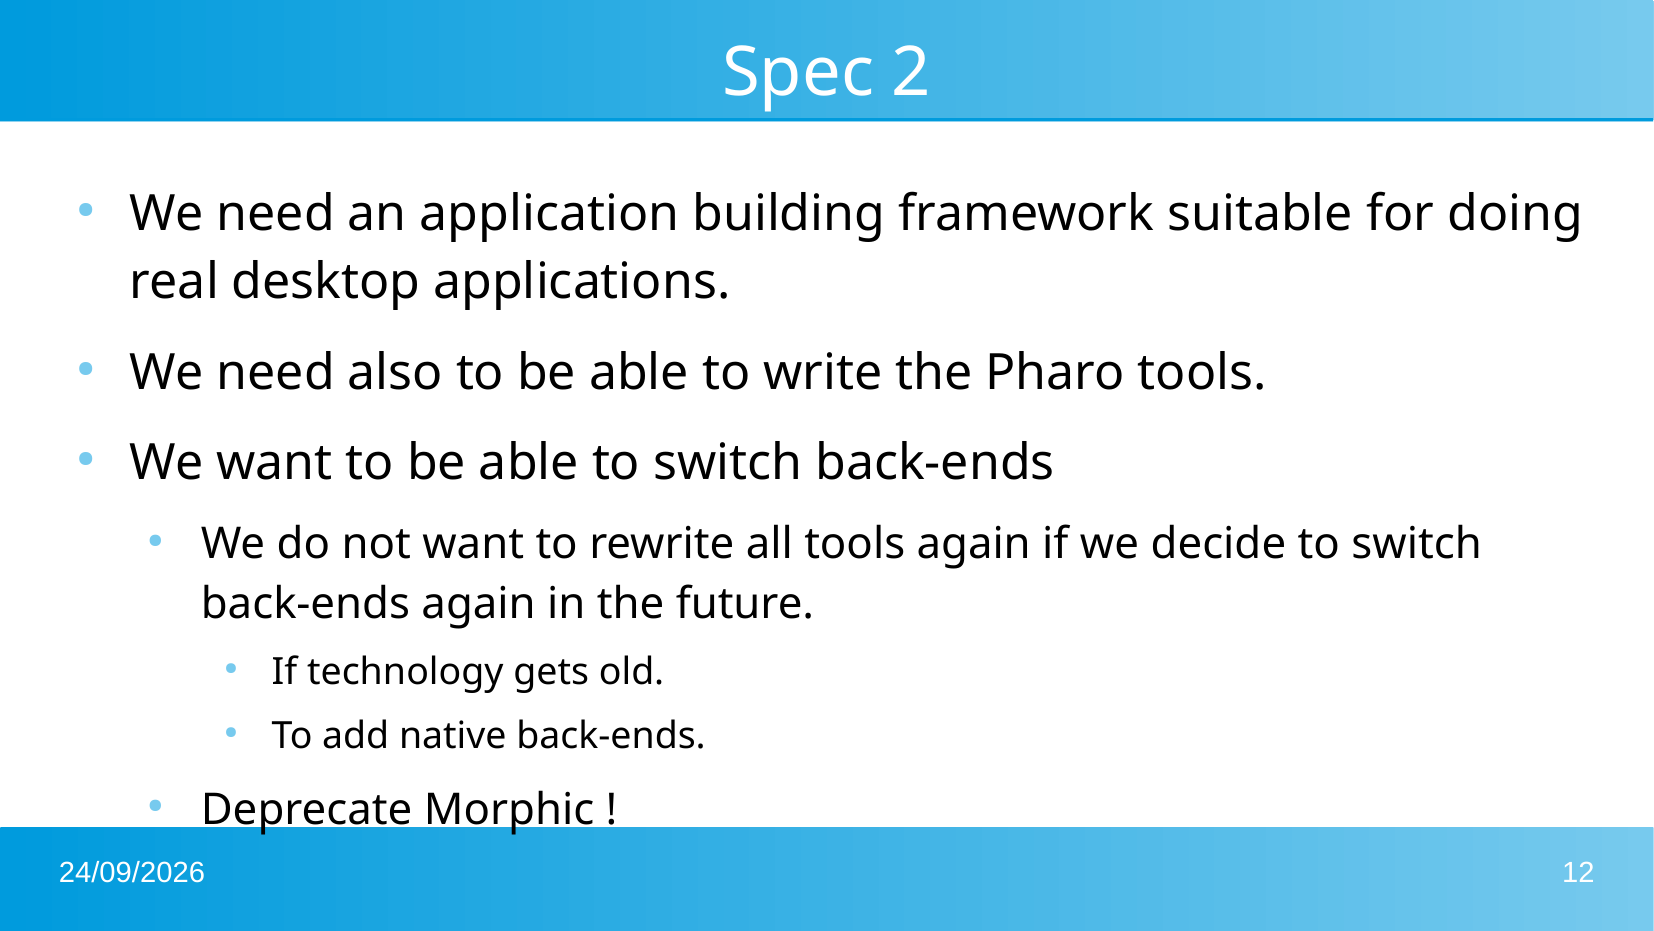

# Spec 2
We need an application building framework suitable for doing real desktop applications.
We need also to be able to write the Pharo tools.
We want to be able to switch back-ends
We do not want to rewrite all tools again if we decide to switch back-ends again in the future.
If technology gets old.
To add native back-ends.
Deprecate Morphic !
12